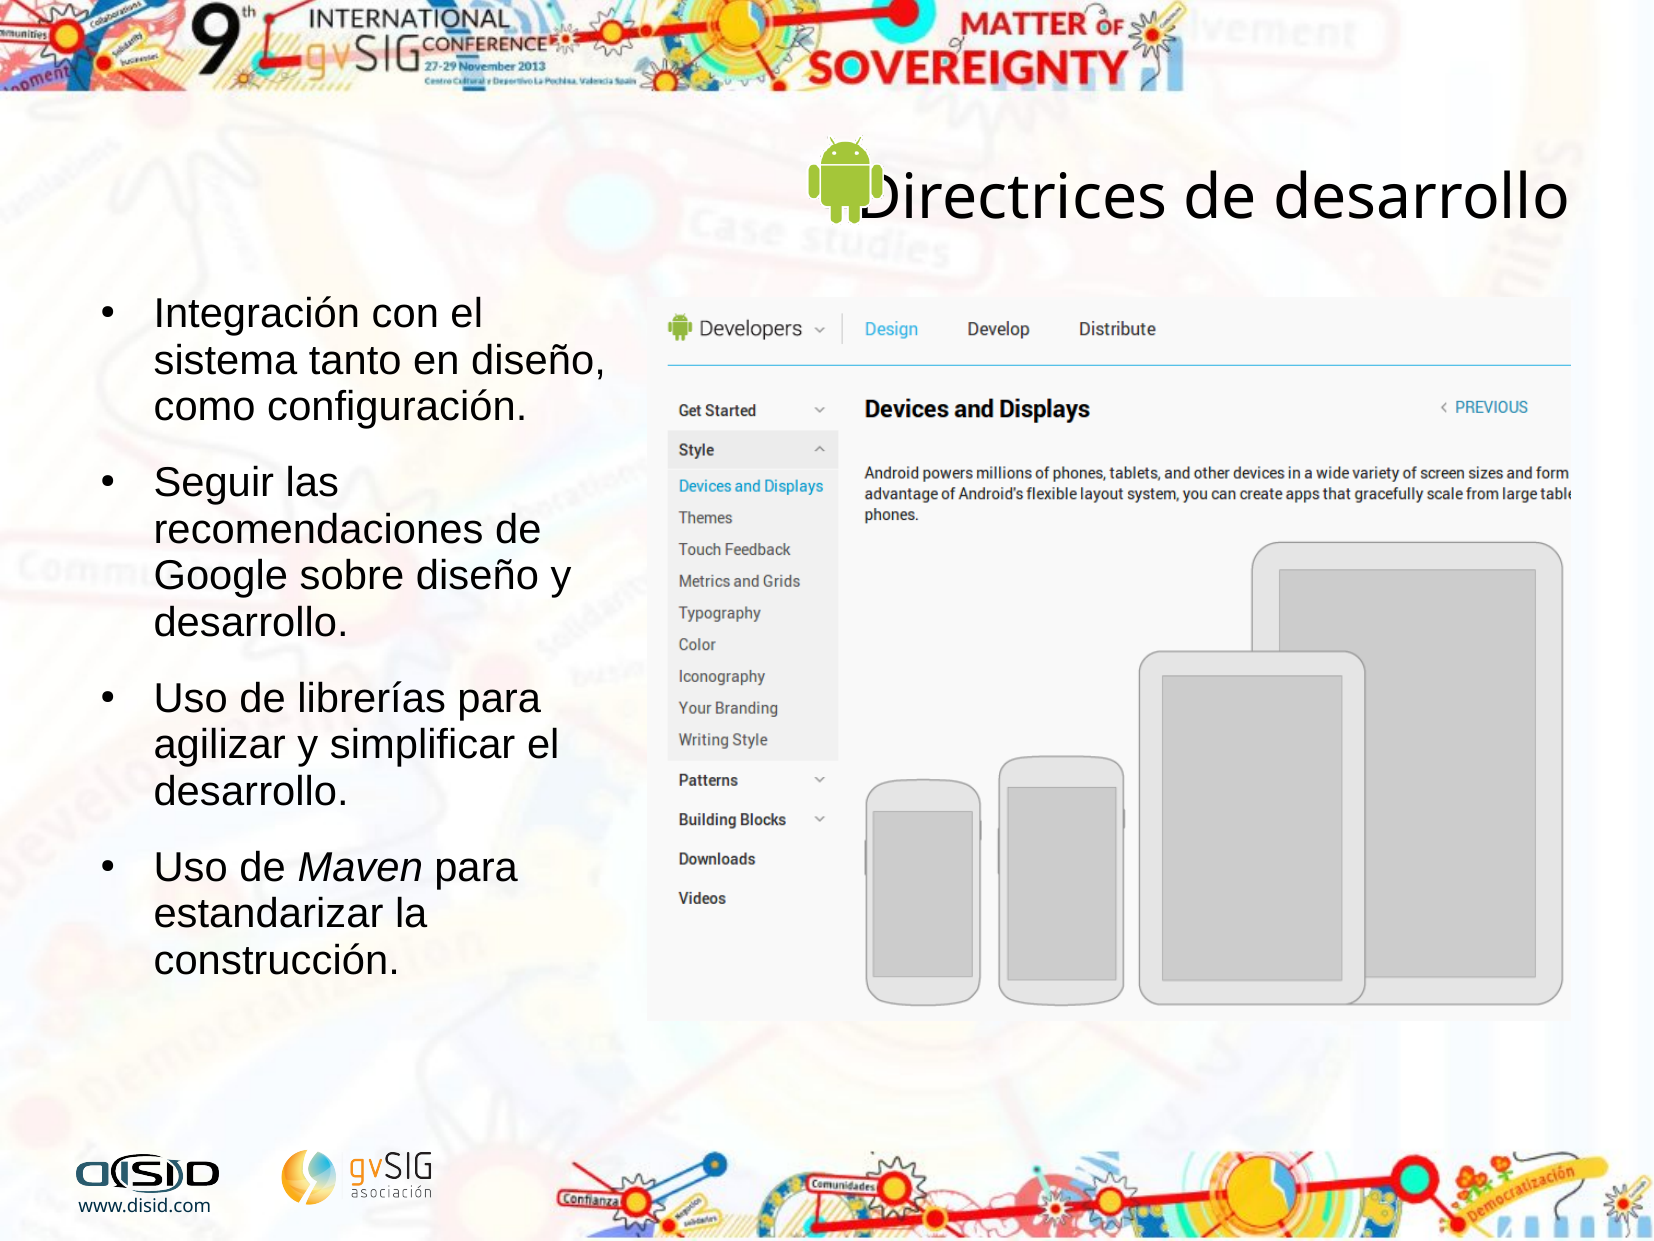

# Directrices de desarrollo
Integración con el sistema tanto en diseño, como configuración.
Seguir las recomendaciones de Google sobre diseño y desarrollo.
Uso de librerías para agilizar y simplificar el desarrollo.
Uso de Maven para estandarizar la construcción.